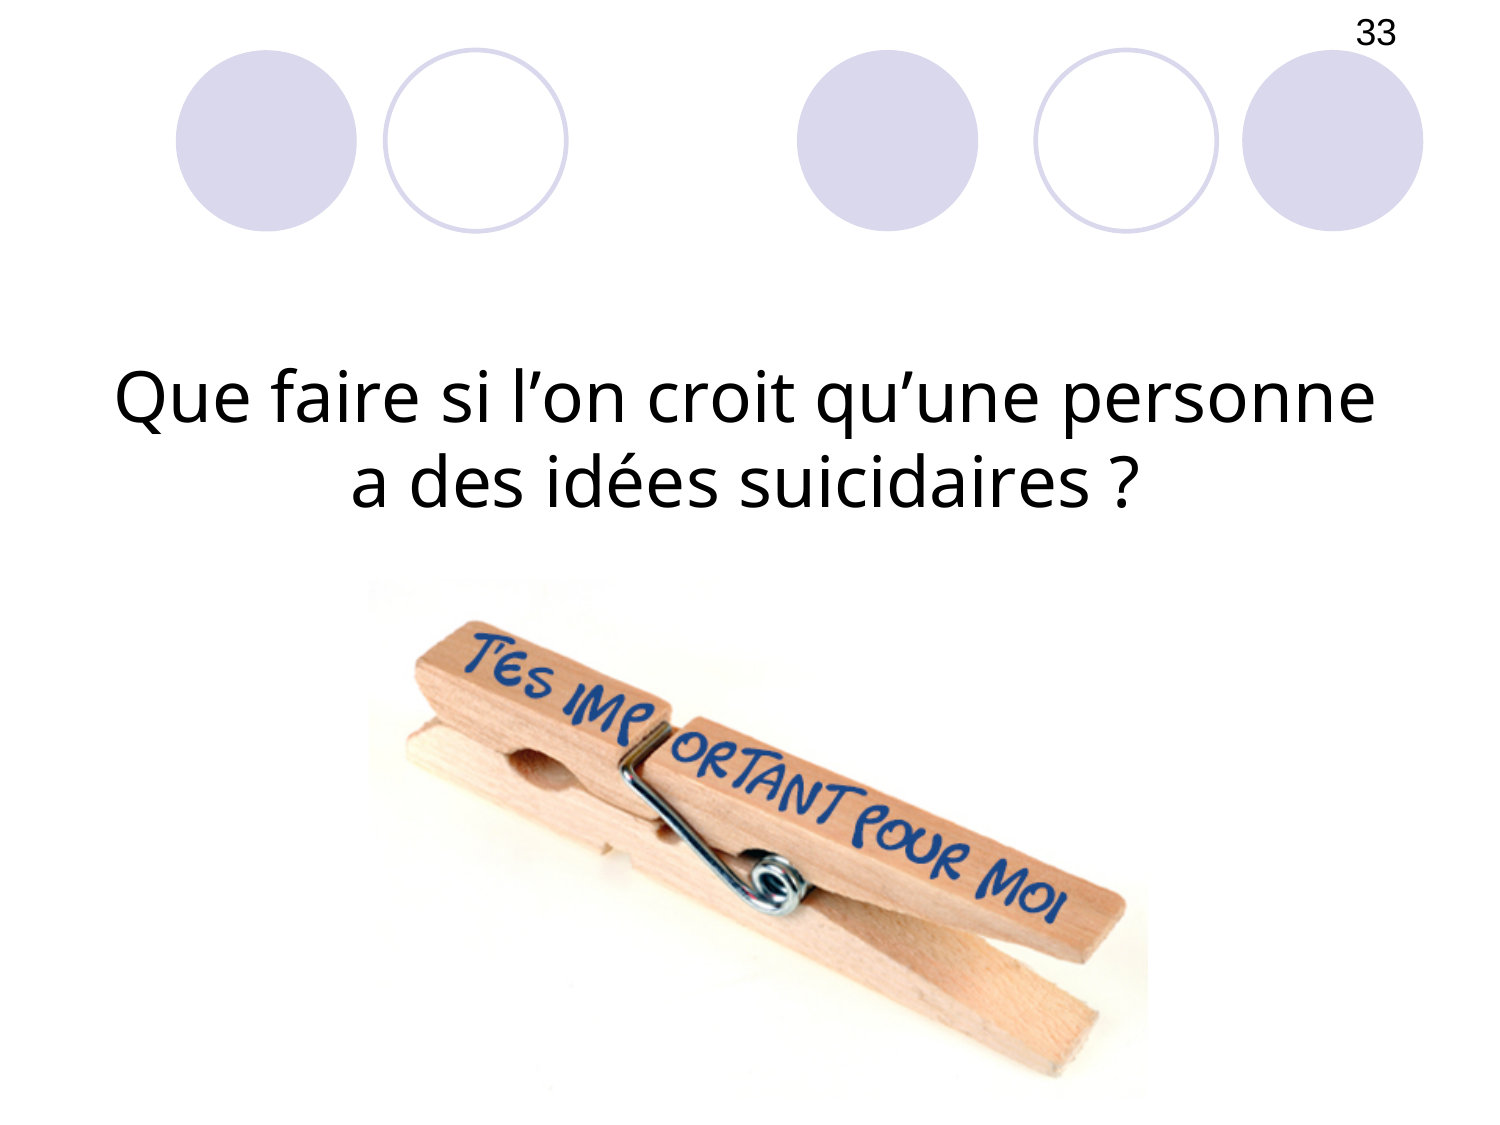

# Que faire si l’on croit qu’une personne a des idées suicidaires ?